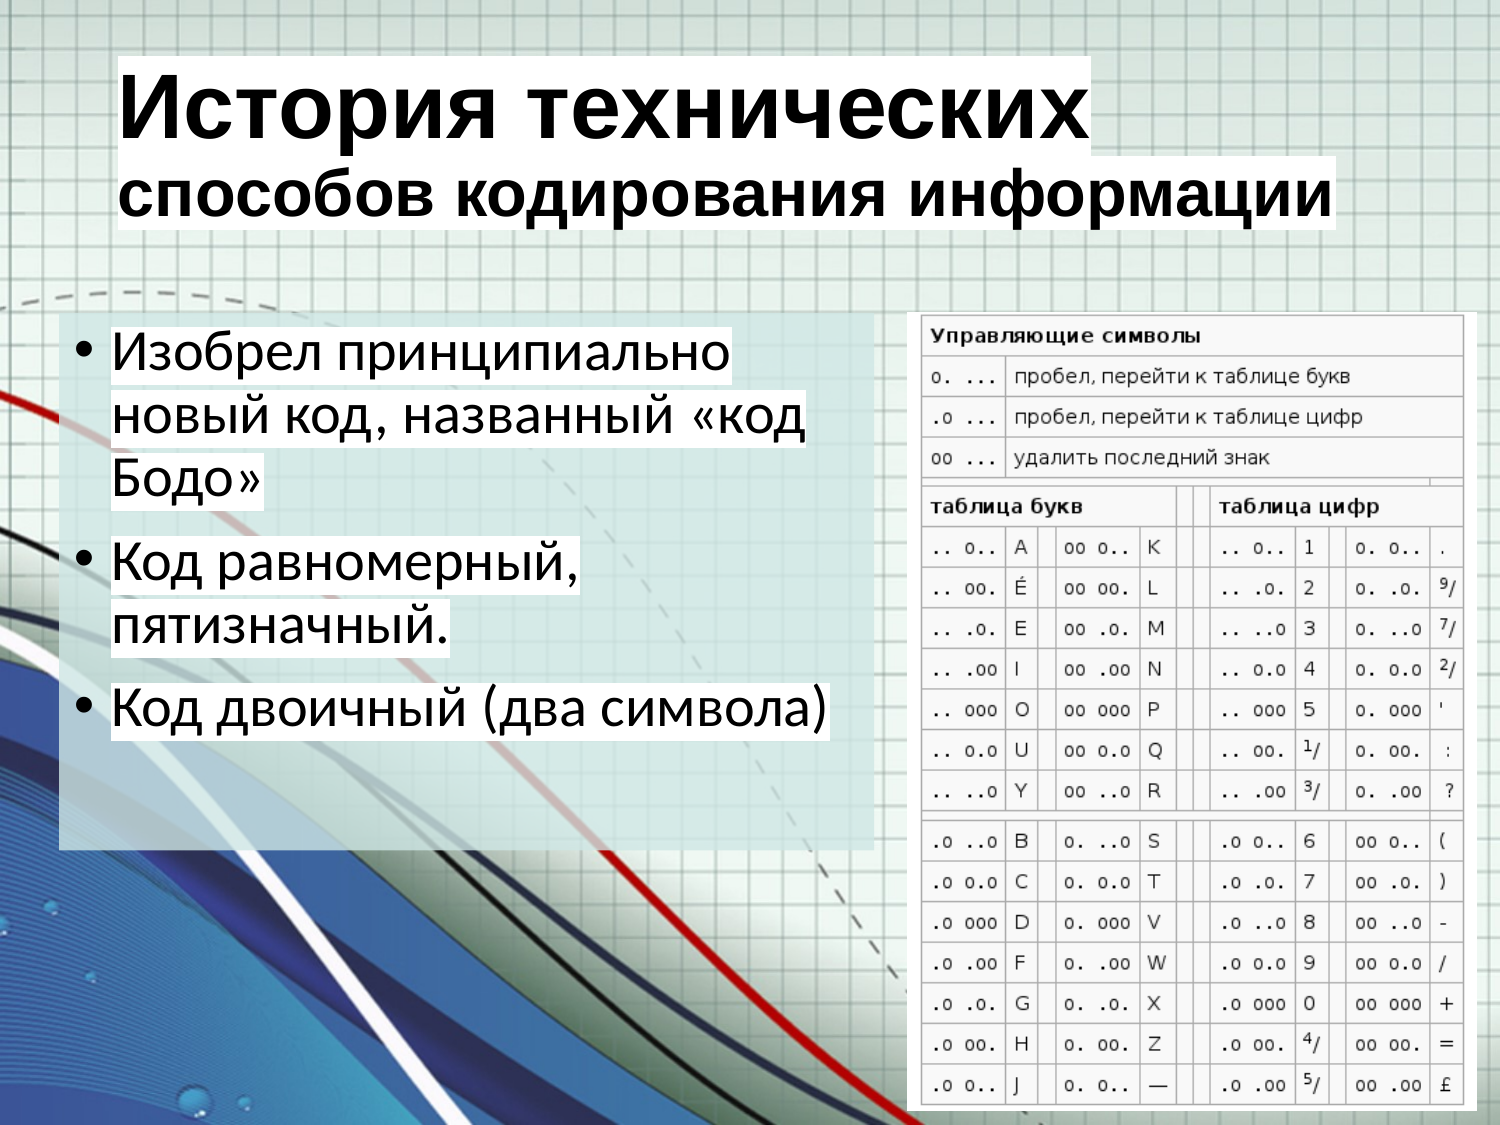

# История технических способов кодирования информации
Изобрел принципиально новый код, названный «код Бодо»
Код равномерный, пятизначный.
Код двоичный (два символа)